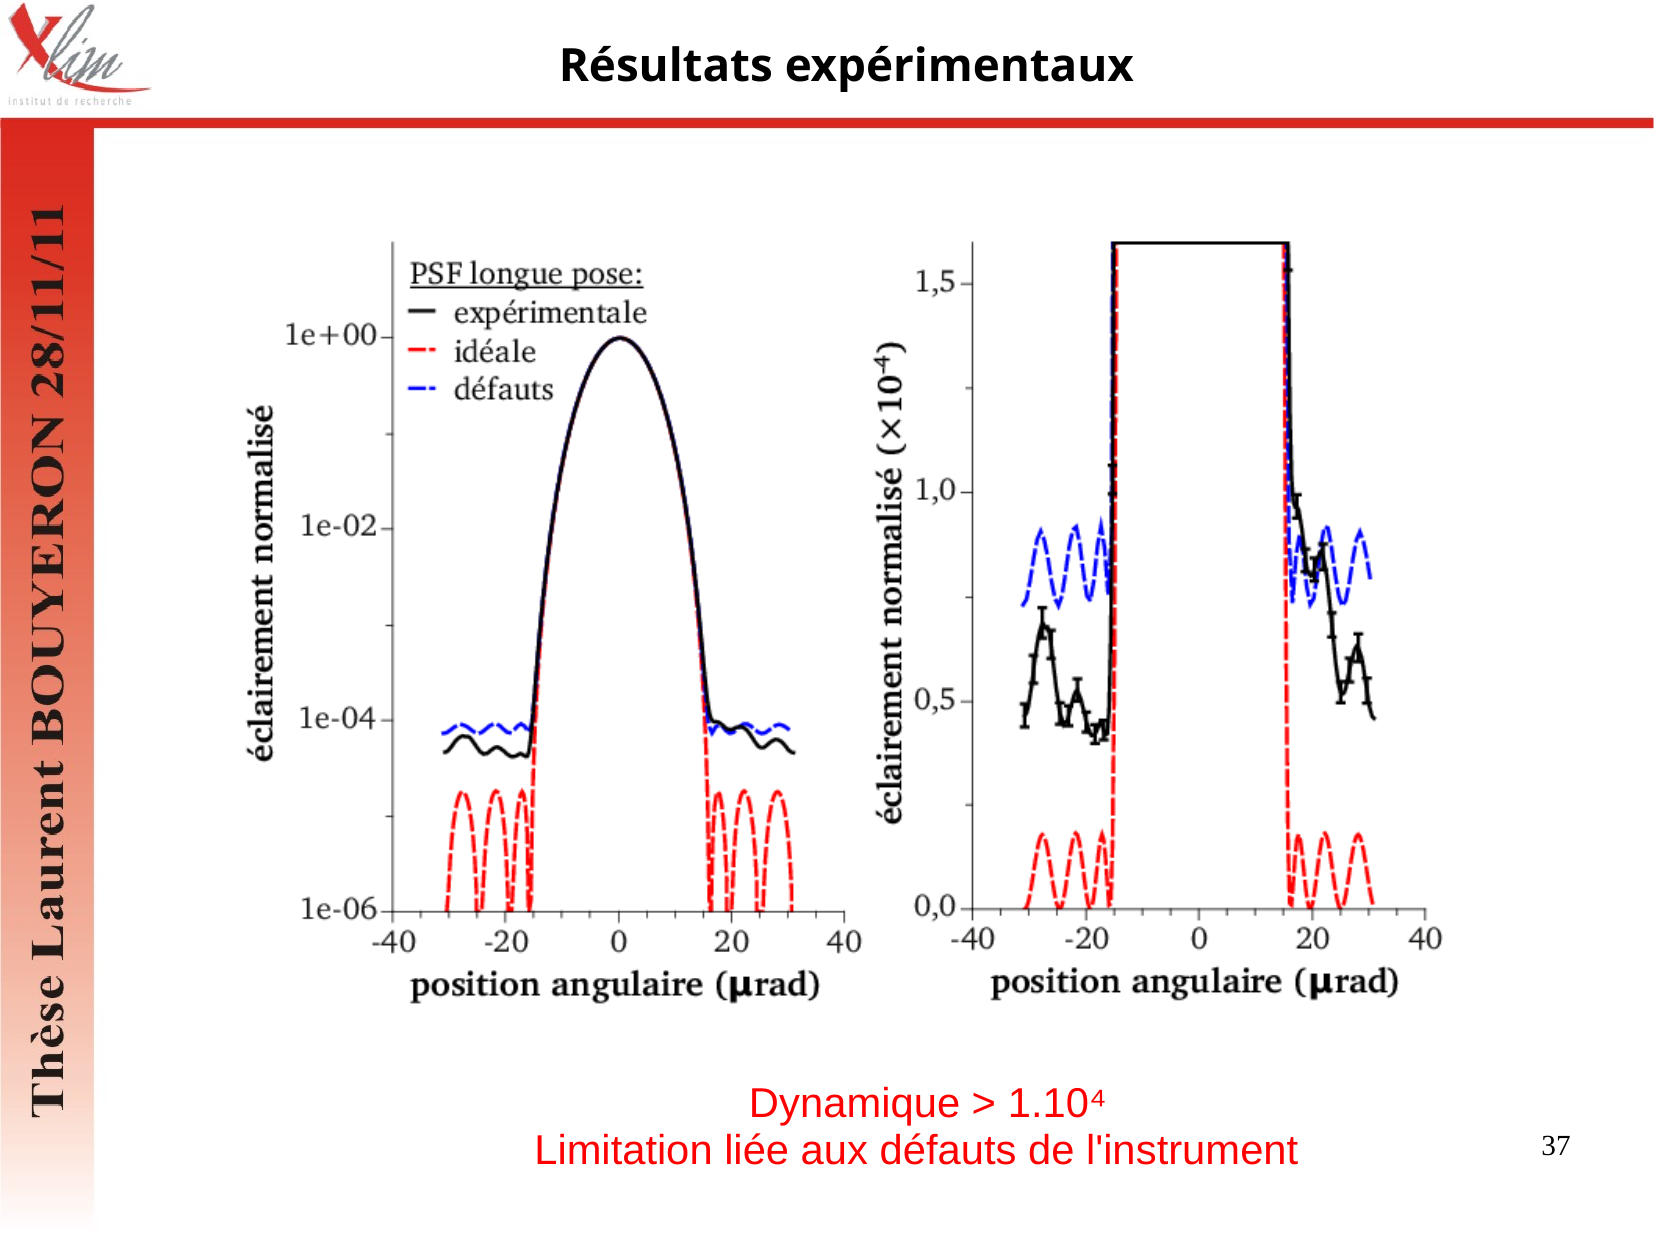

Résultats expérimentaux
Dynamique > 1.10⁴
Limitation liée aux défauts de l'instrument
37